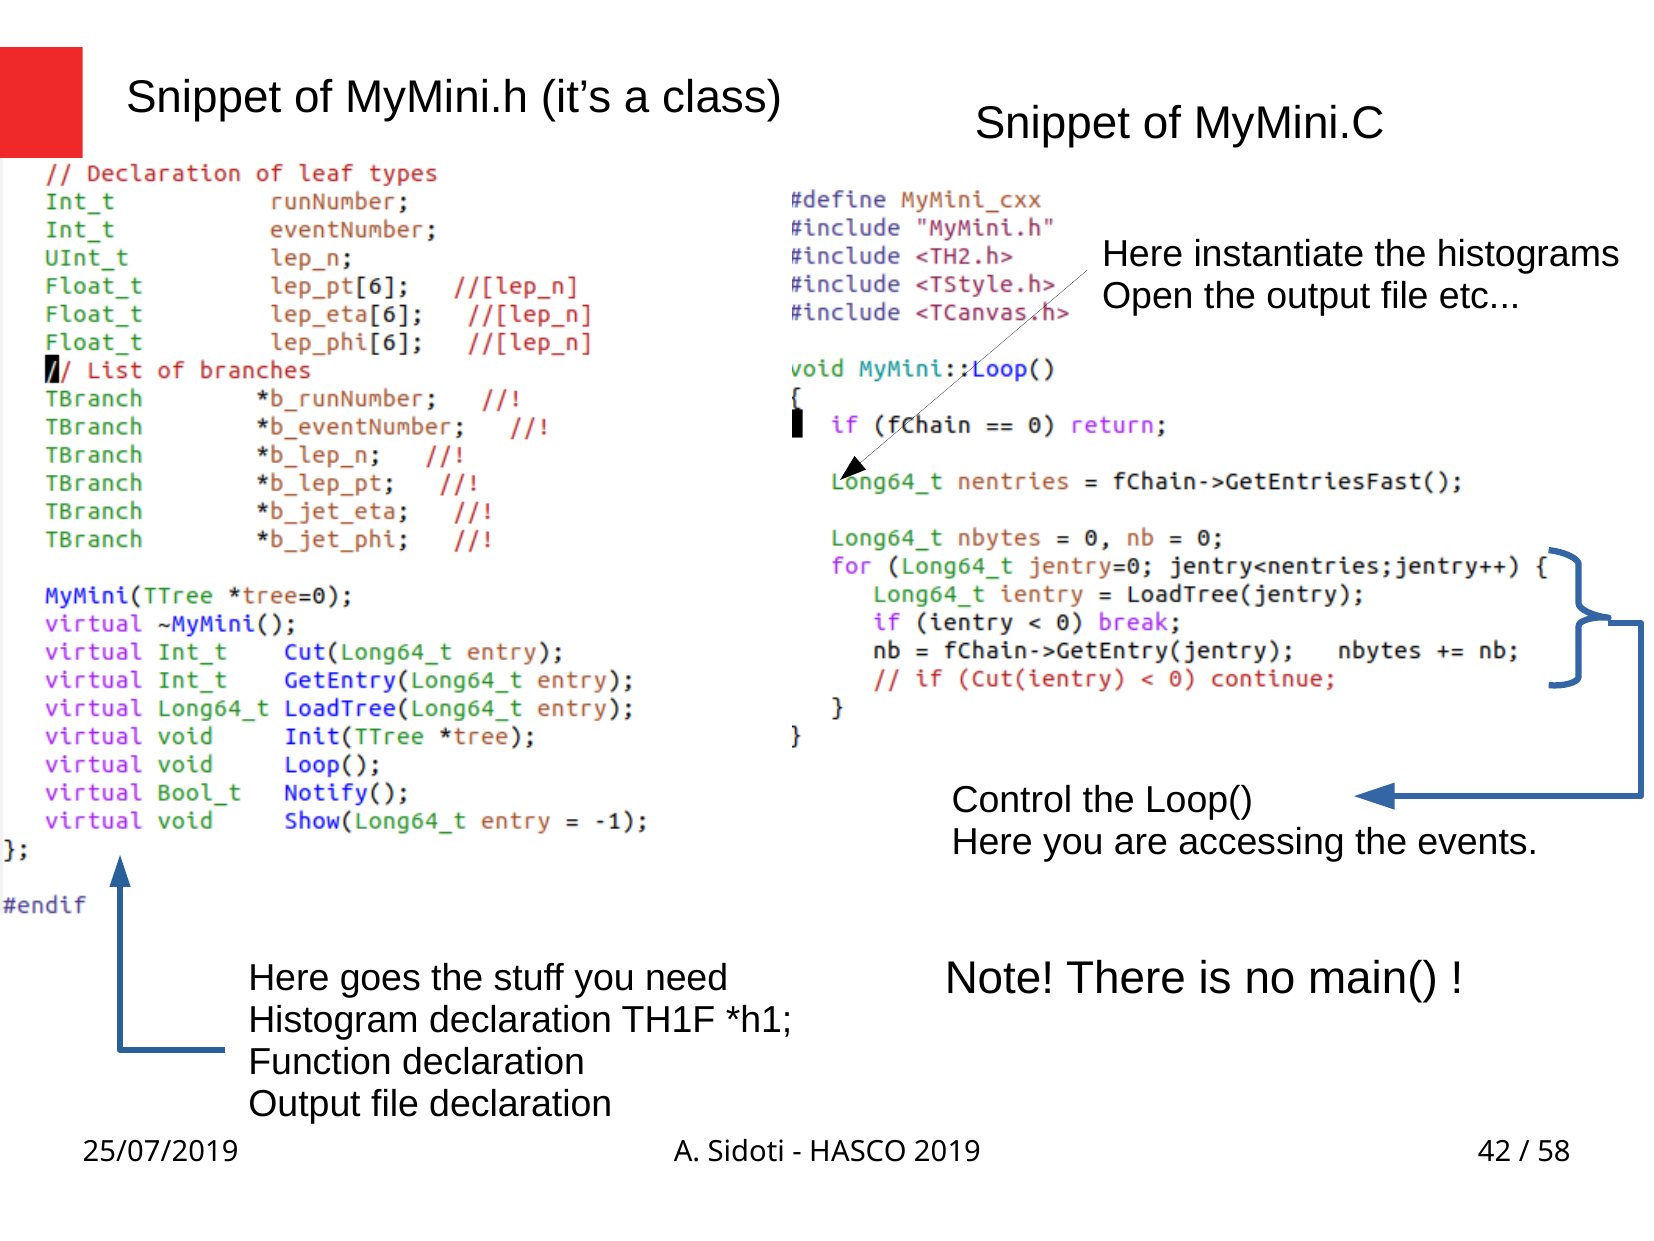

Snippet of MyMini.h (it’s a class)
Snippet of MyMini.C
Here instantiate the histograms
Open the output file etc...
Control the Loop()
Here you are accessing the events.
Note! There is no main() !
Here goes the stuff you need
Histogram declaration TH1F *h1;
Function declaration
Output file declaration
25/07/2019
A. Sidoti - HASCO 2019
42